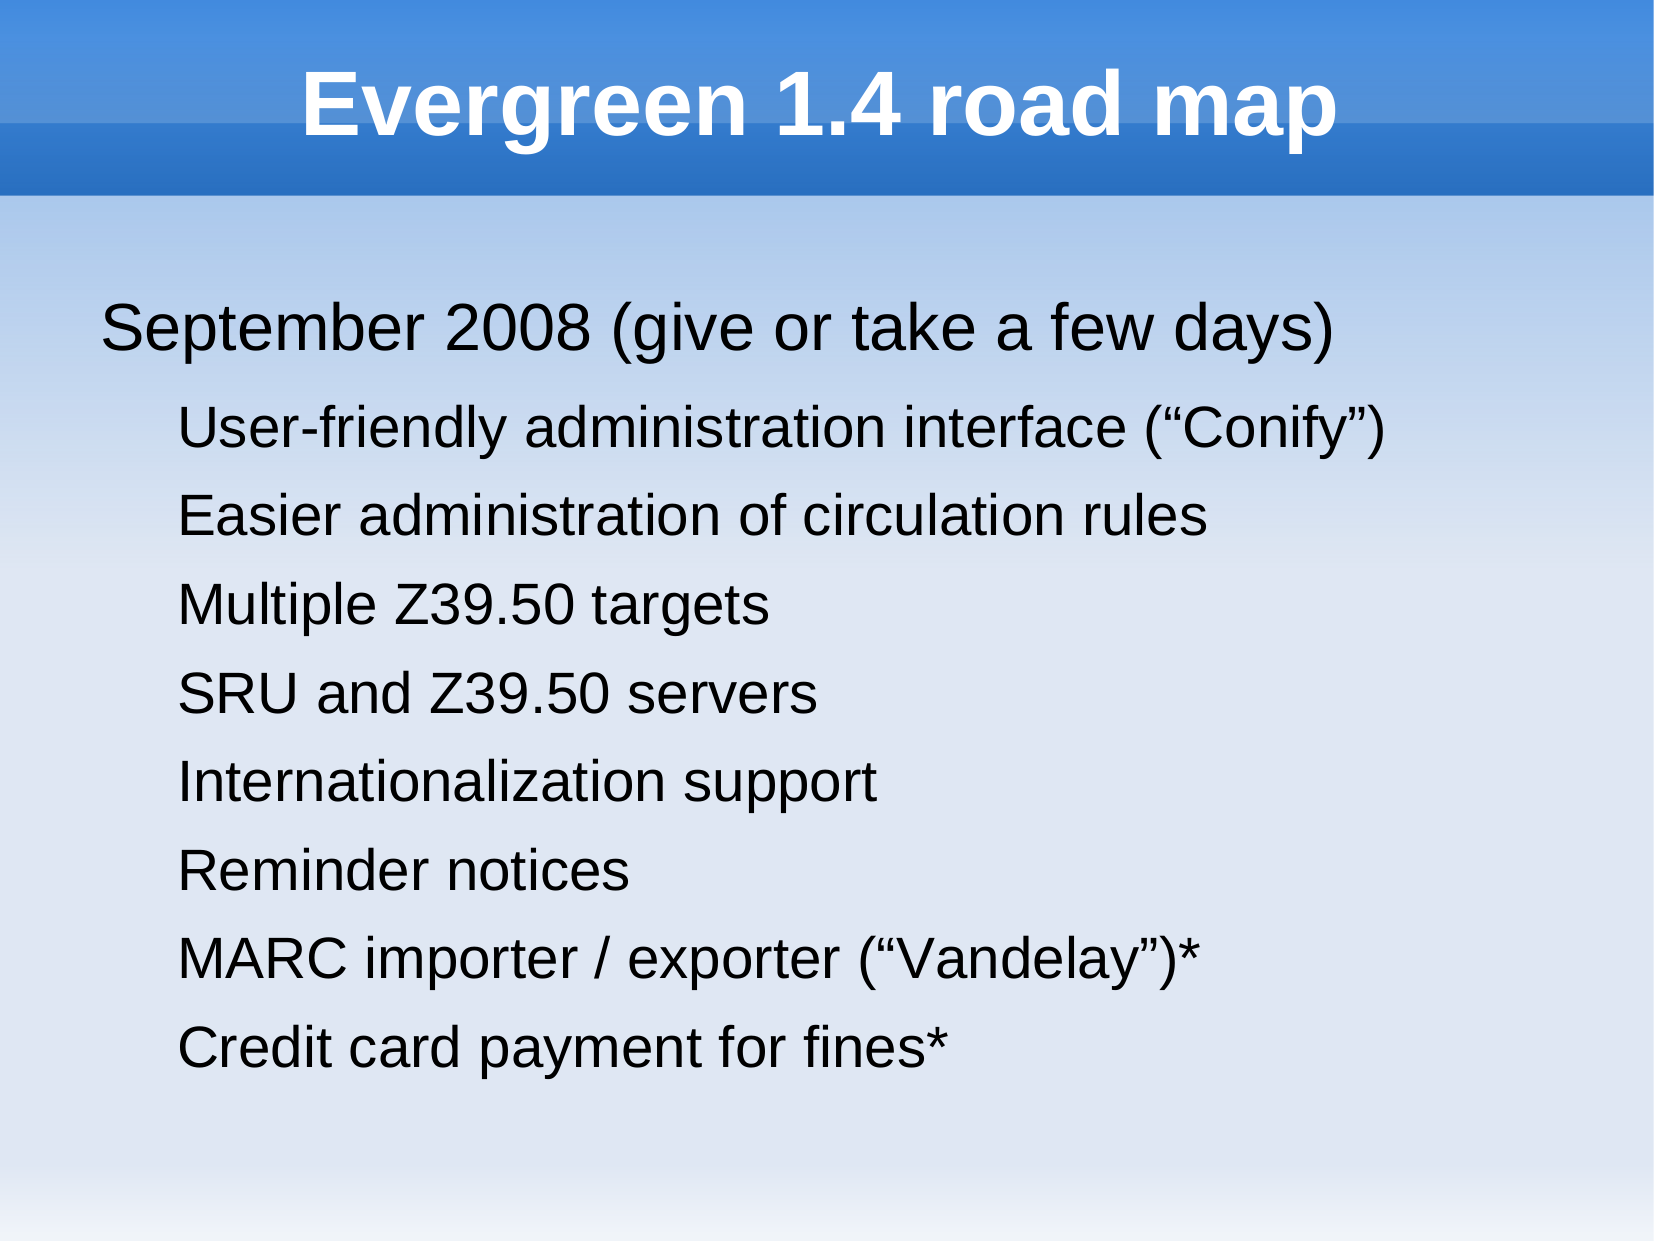

# Evergreen 1.4 road map
September 2008 (give or take a few days)
User-friendly administration interface (“Conify”)
Easier administration of circulation rules
Multiple Z39.50 targets
SRU and Z39.50 servers
Internationalization support
Reminder notices
MARC importer / exporter (“Vandelay”)*
Credit card payment for fines*